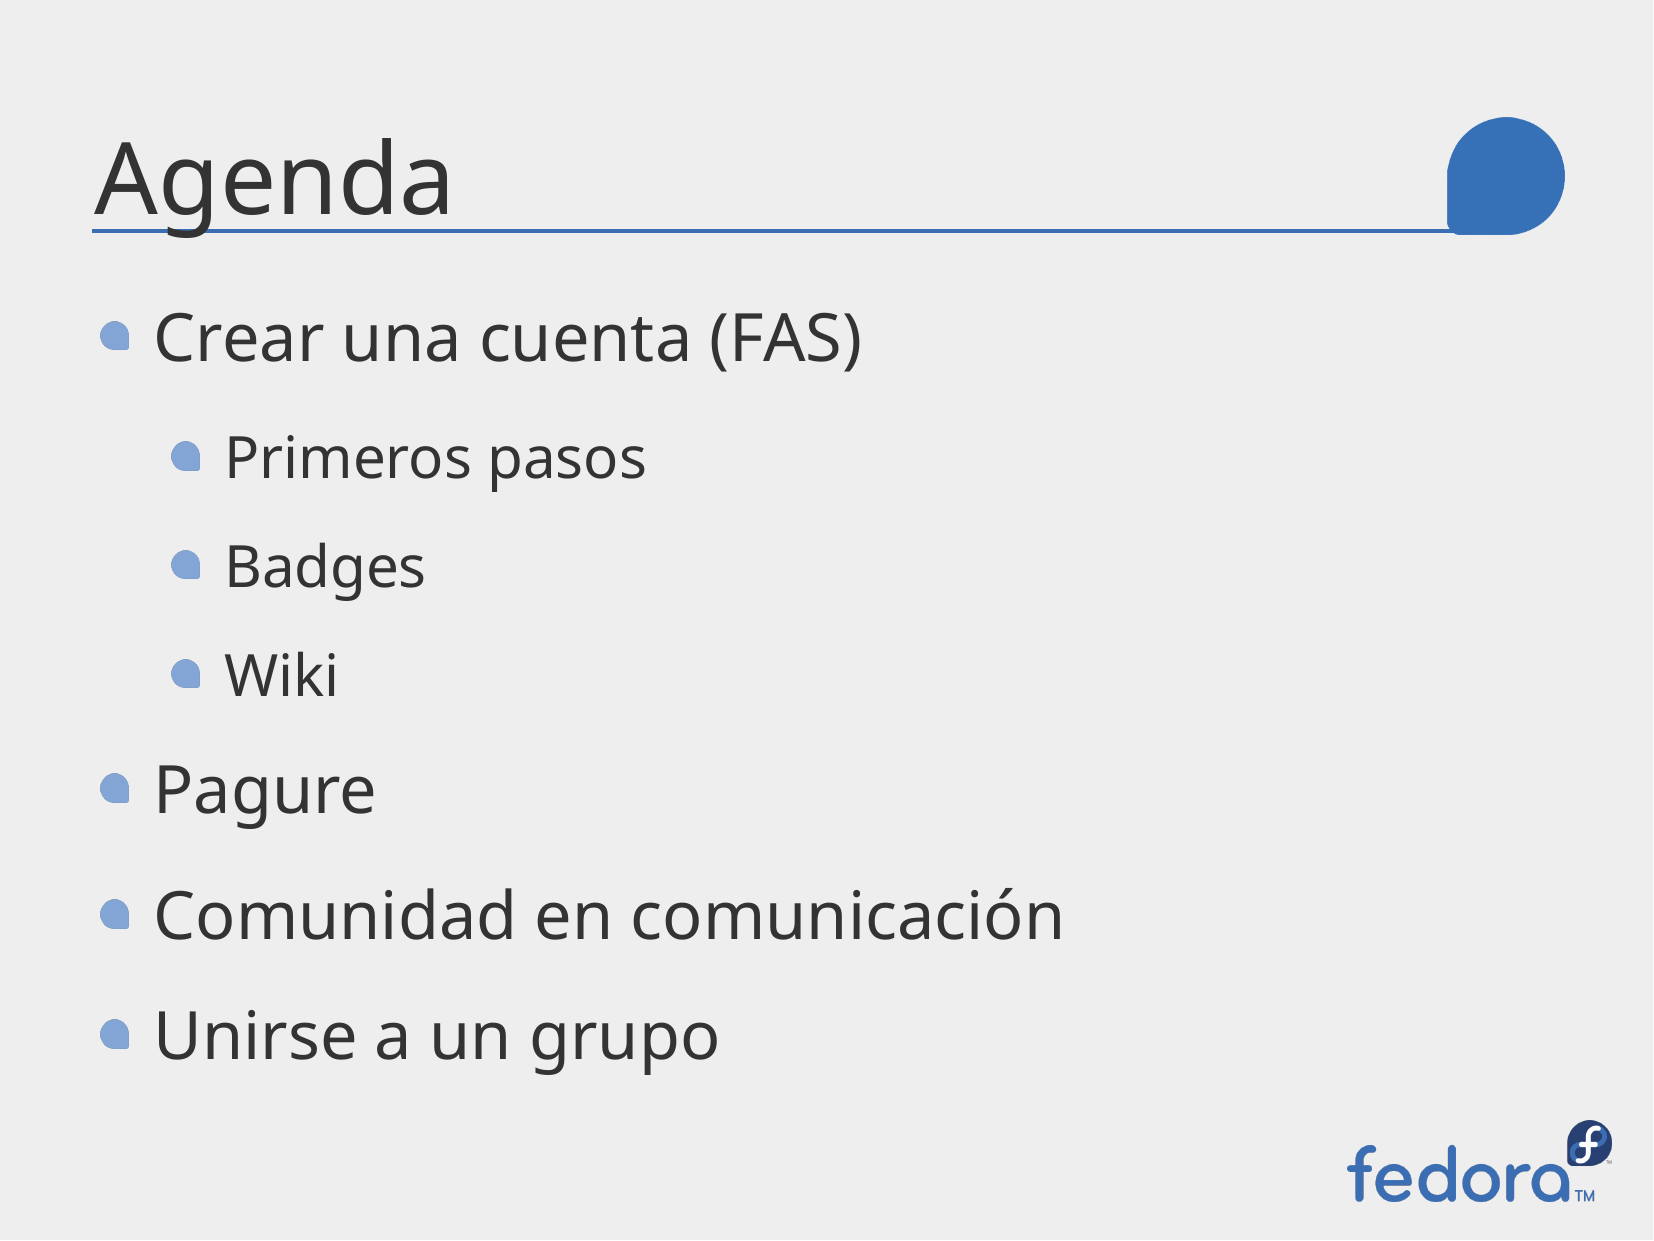

Agenda
# Crear una cuenta (FAS)
Primeros pasos
Badges
Wiki
Pagure
Comunidad en comunicación
Unirse a un grupo